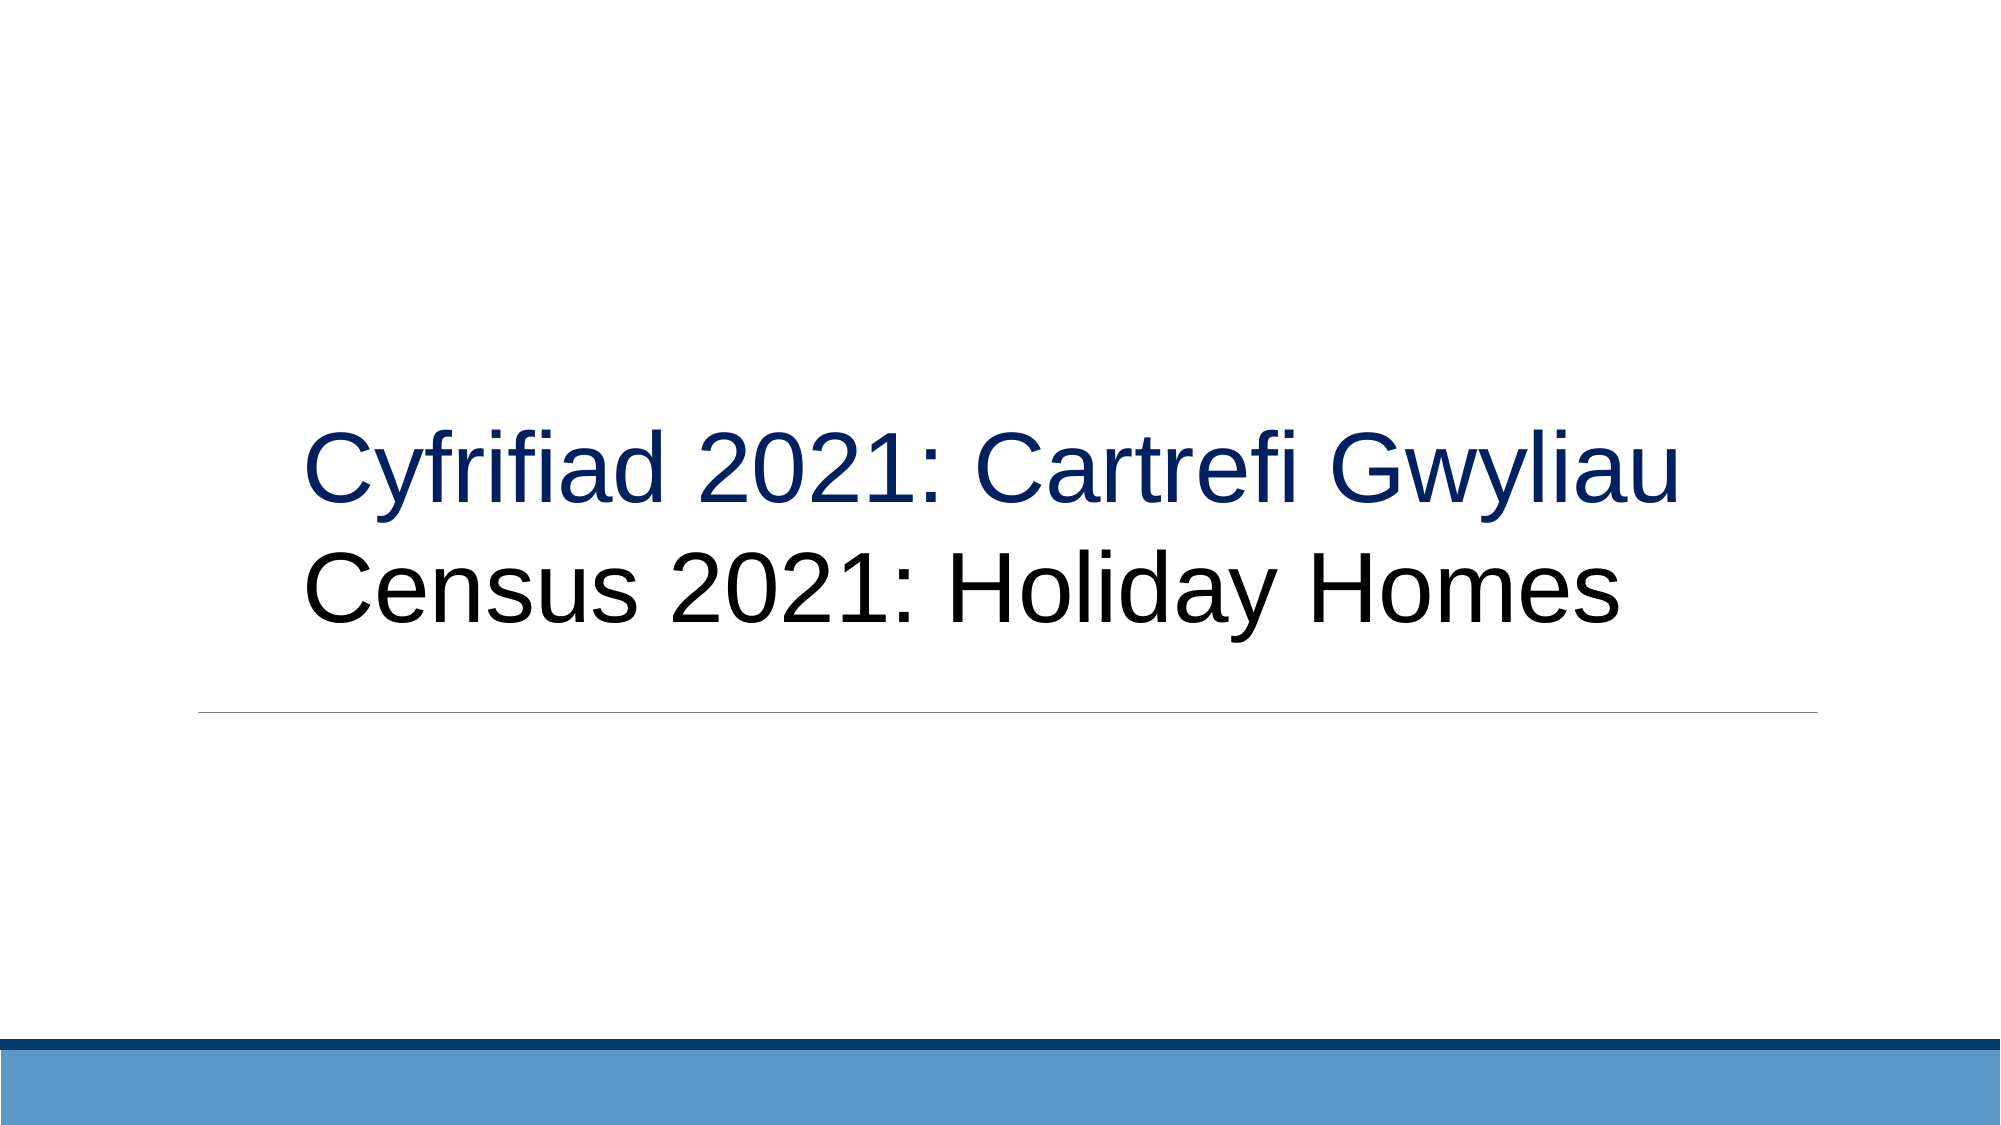

Cyfrifiad 2021: Cartrefi Gwyliau
Census 2021: Holiday Homes